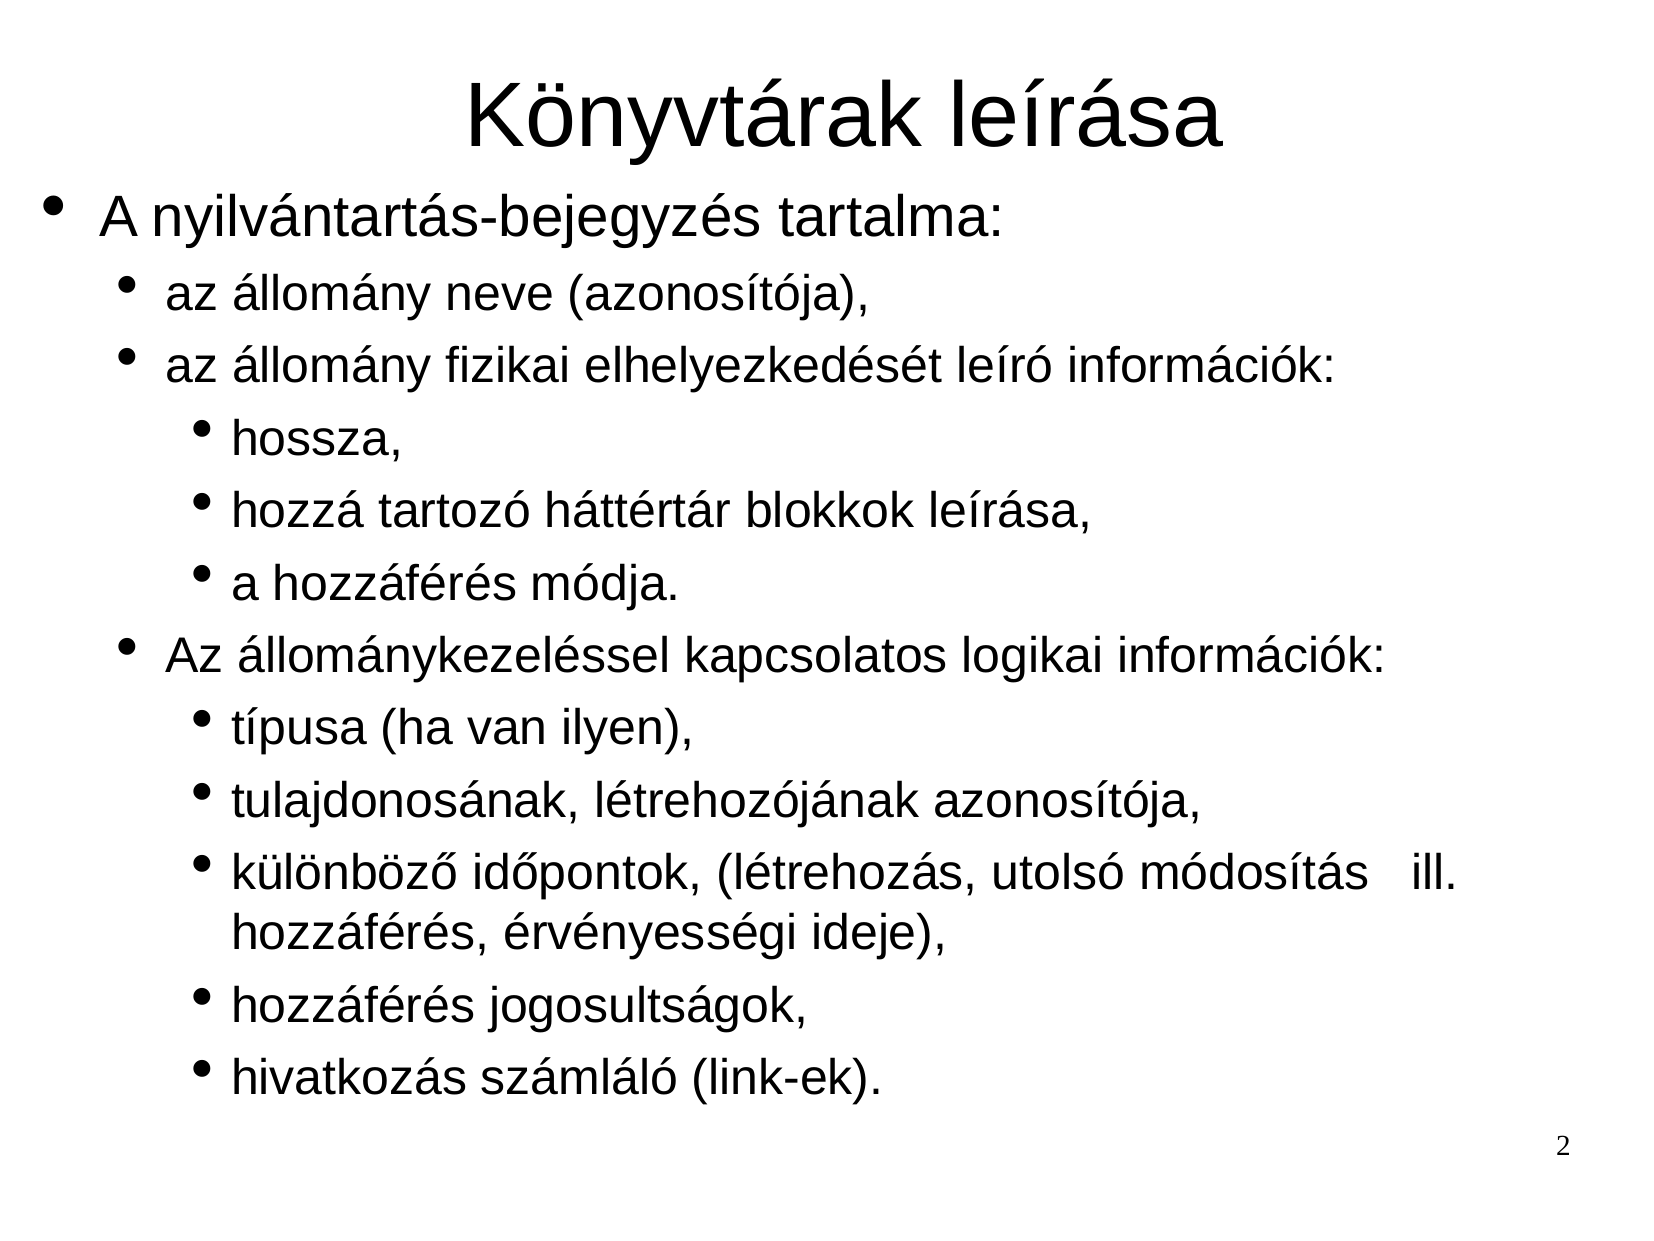

# Könyvtárak leírása
A nyilvántartás-bejegyzés tartalma:
az állomány neve (azonosítója),
az állomány fizikai elhelyezkedését leíró információk:
hossza,
hozzá tartozó háttértár blokkok leírása,
a hozzáférés módja.
Az állománykezeléssel kapcsolatos logikai információk:
típusa (ha van ilyen),
tulajdonosának, létrehozójának azonosítója,
különböző időpontok, (létrehozás, utolsó módosítás ill. hozzáférés, érvényességi ideje),
hozzáférés jogosultságok,
hivatkozás számláló (link-ek).
2